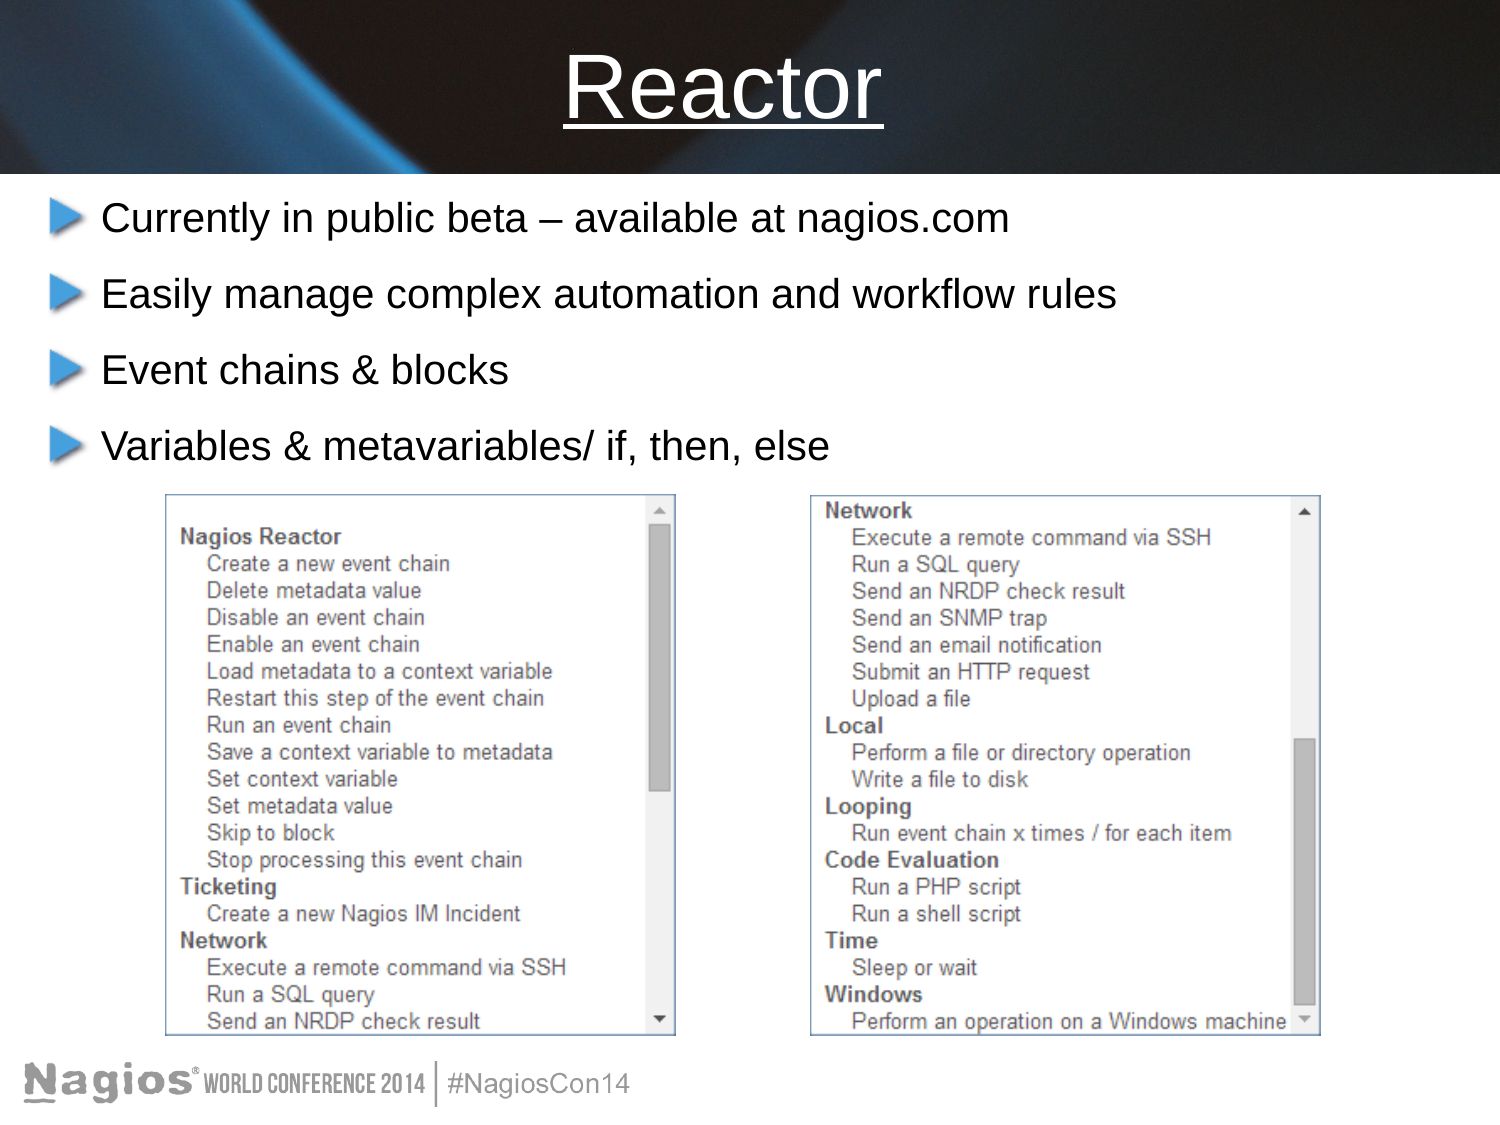

# Reactor
Currently in public beta – available at nagios.com
Easily manage complex automation and workflow rules
Event chains & blocks
Variables & metavariables/ if, then, else